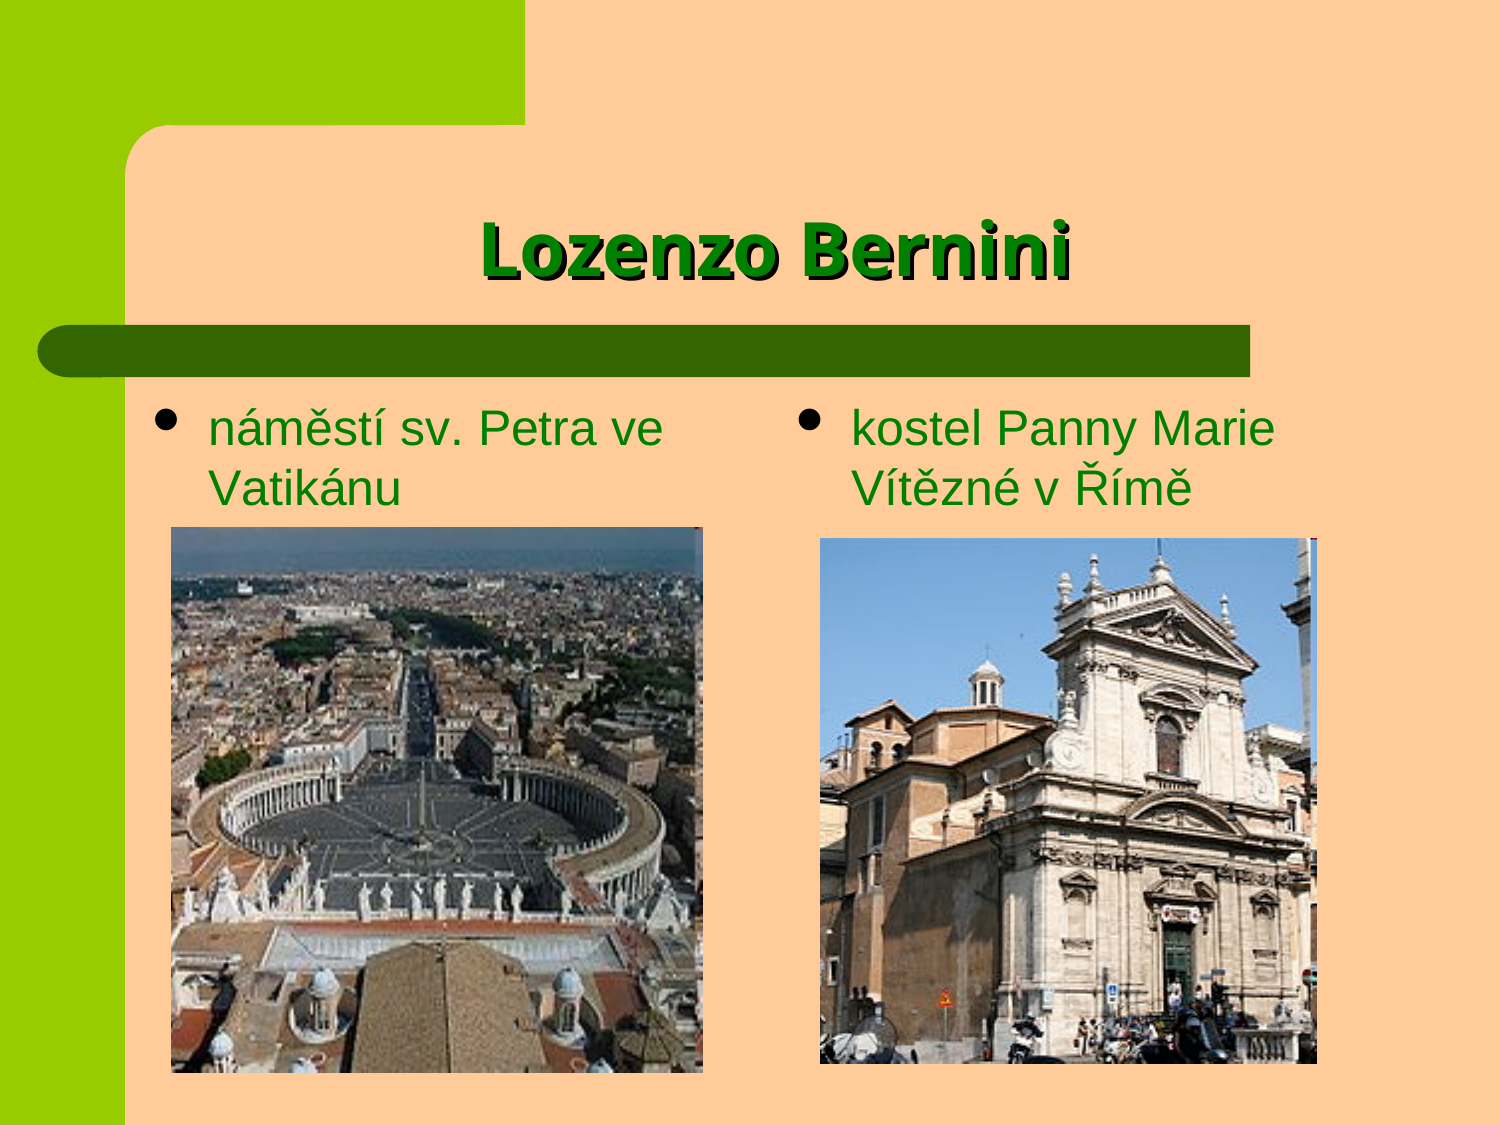

# Lozenzo Bernini
náměstí sv. Petra ve Vatikánu
kostel Panny Marie Vítězné v Římě